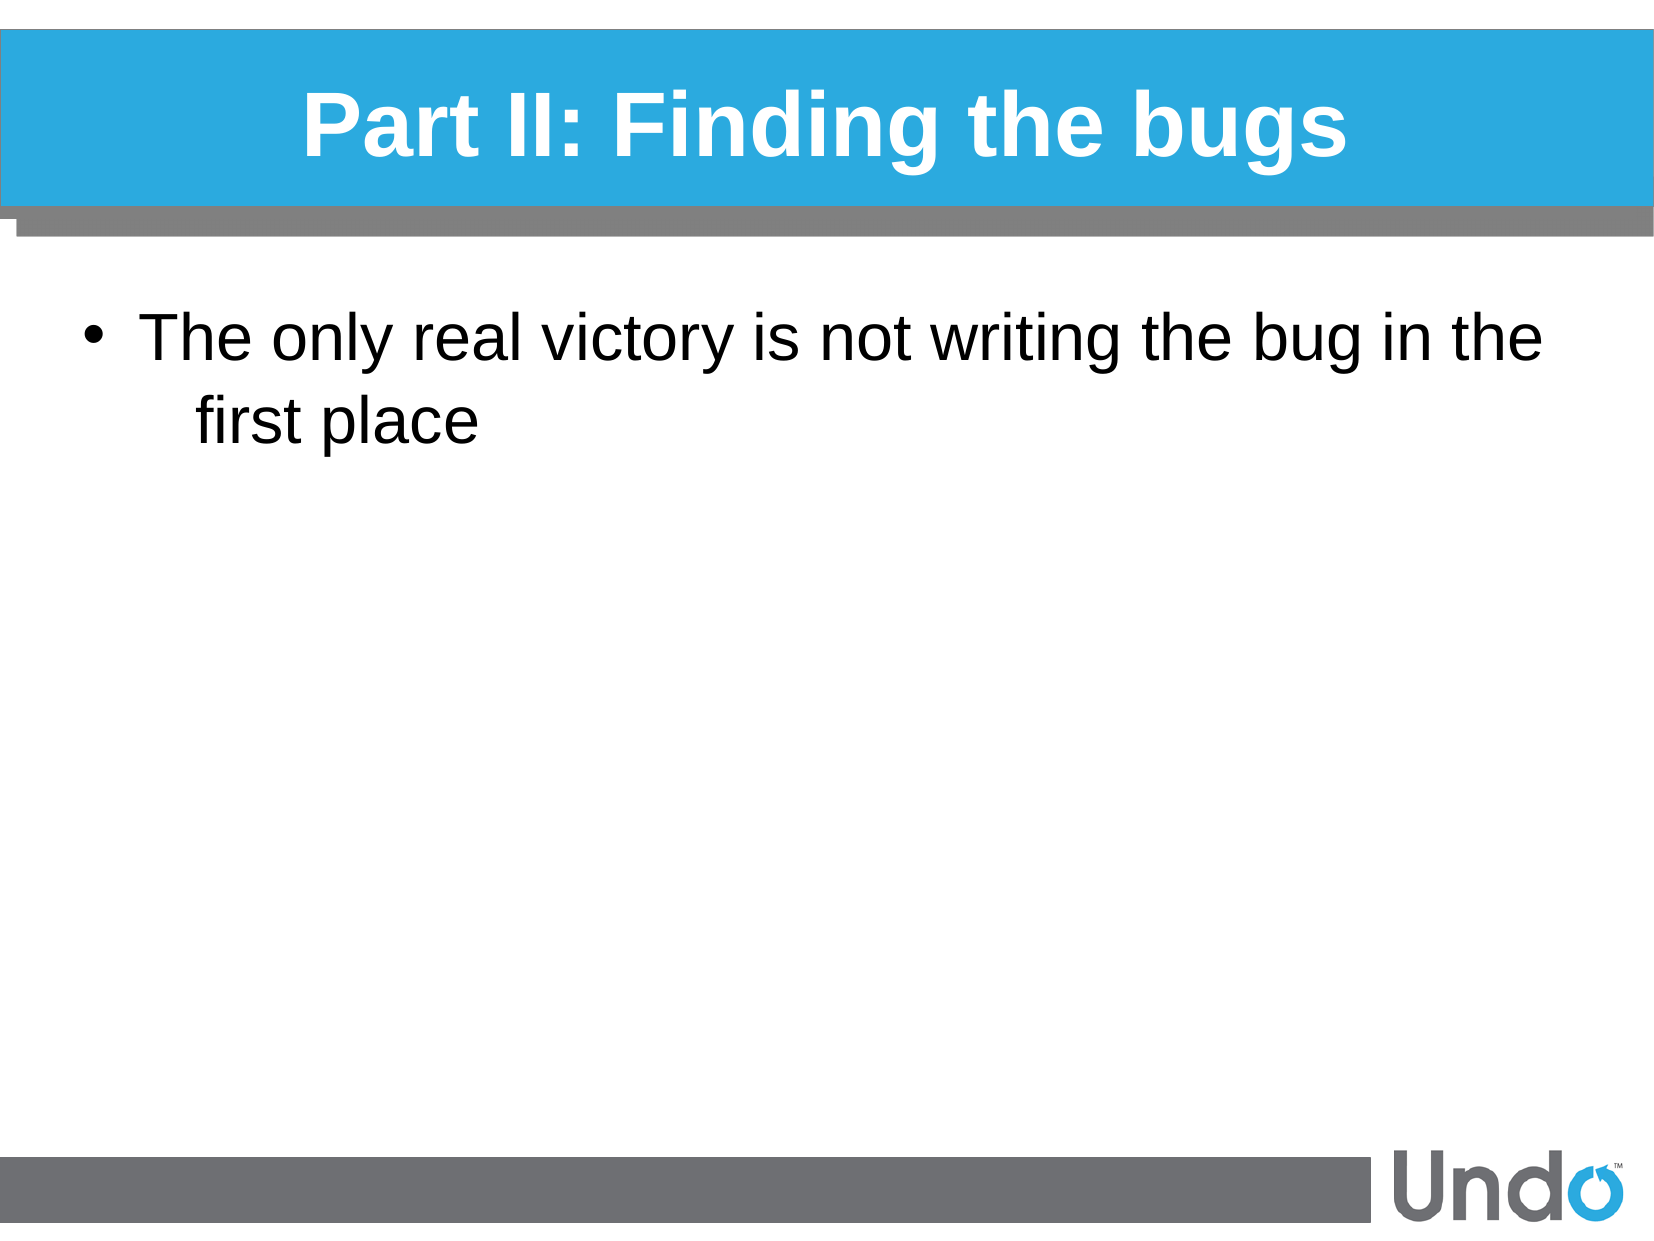

# Part II: Finding the bugs
The only real victory is not writing the bug in the first place